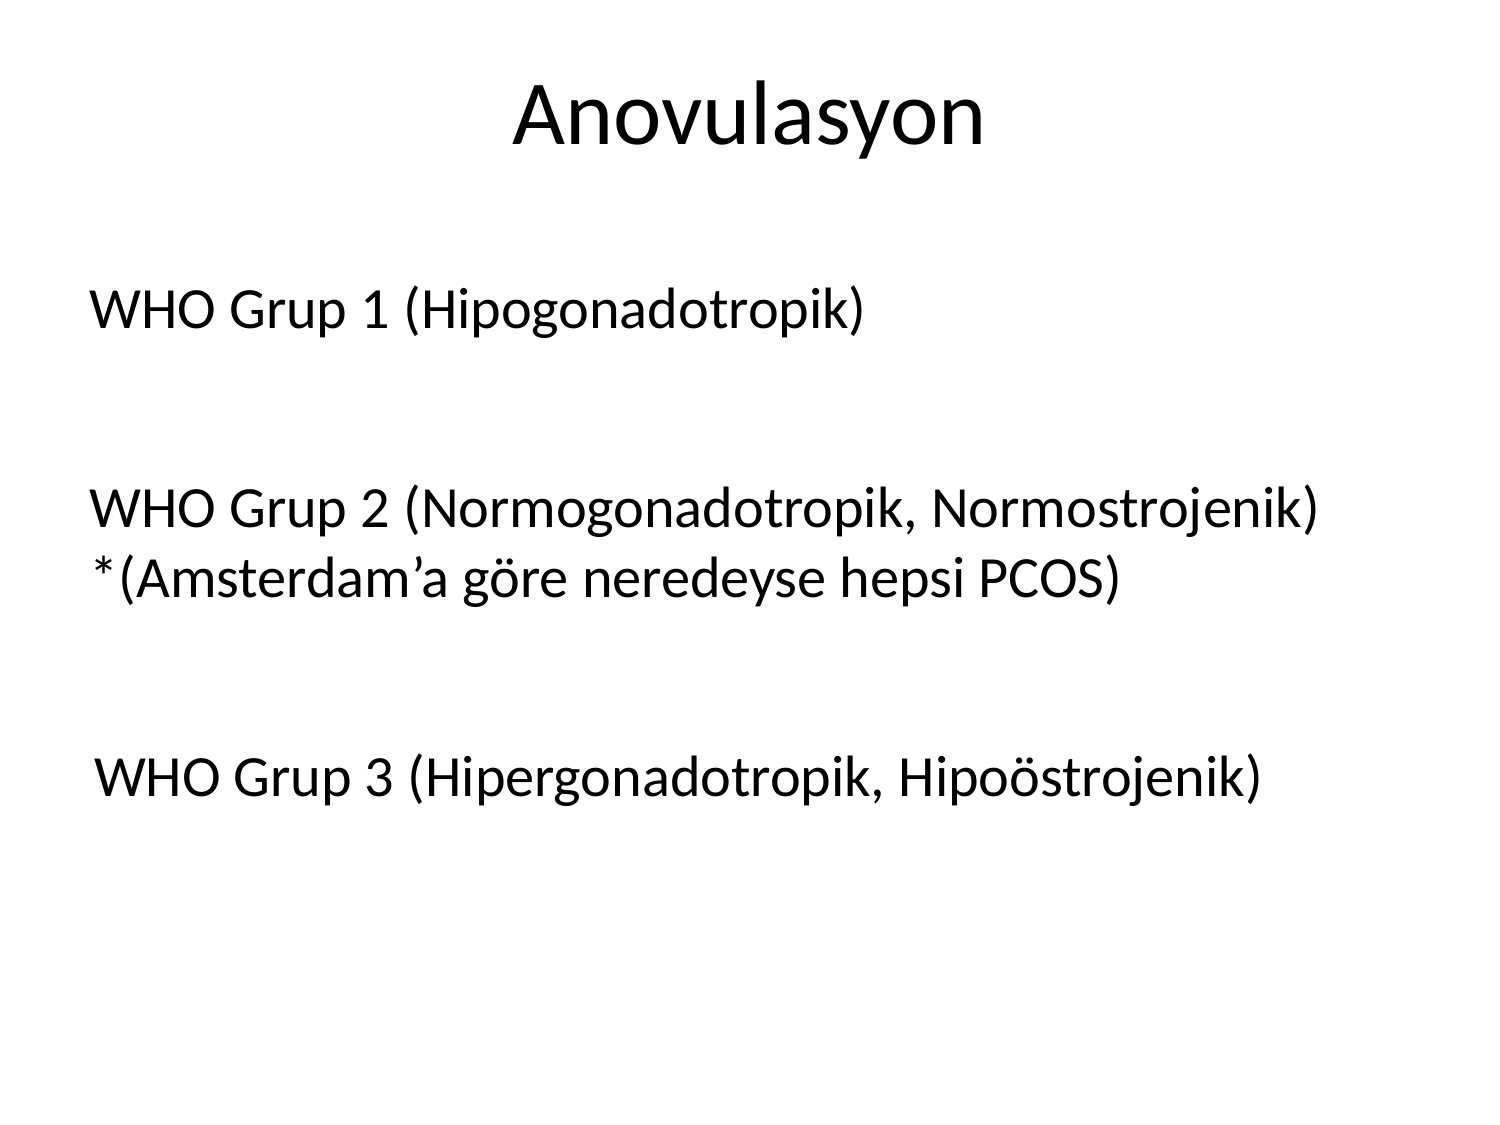

# Anovulasyon
WHO Grup 1 (Hipogonadotropik)
WHO Grup 2 (Normogonadotropik, Normostrojenik)
*(Amsterdam’a göre neredeyse hepsi PCOS)
WHO Grup 3 (Hipergonadotropik, Hipoöstrojenik)